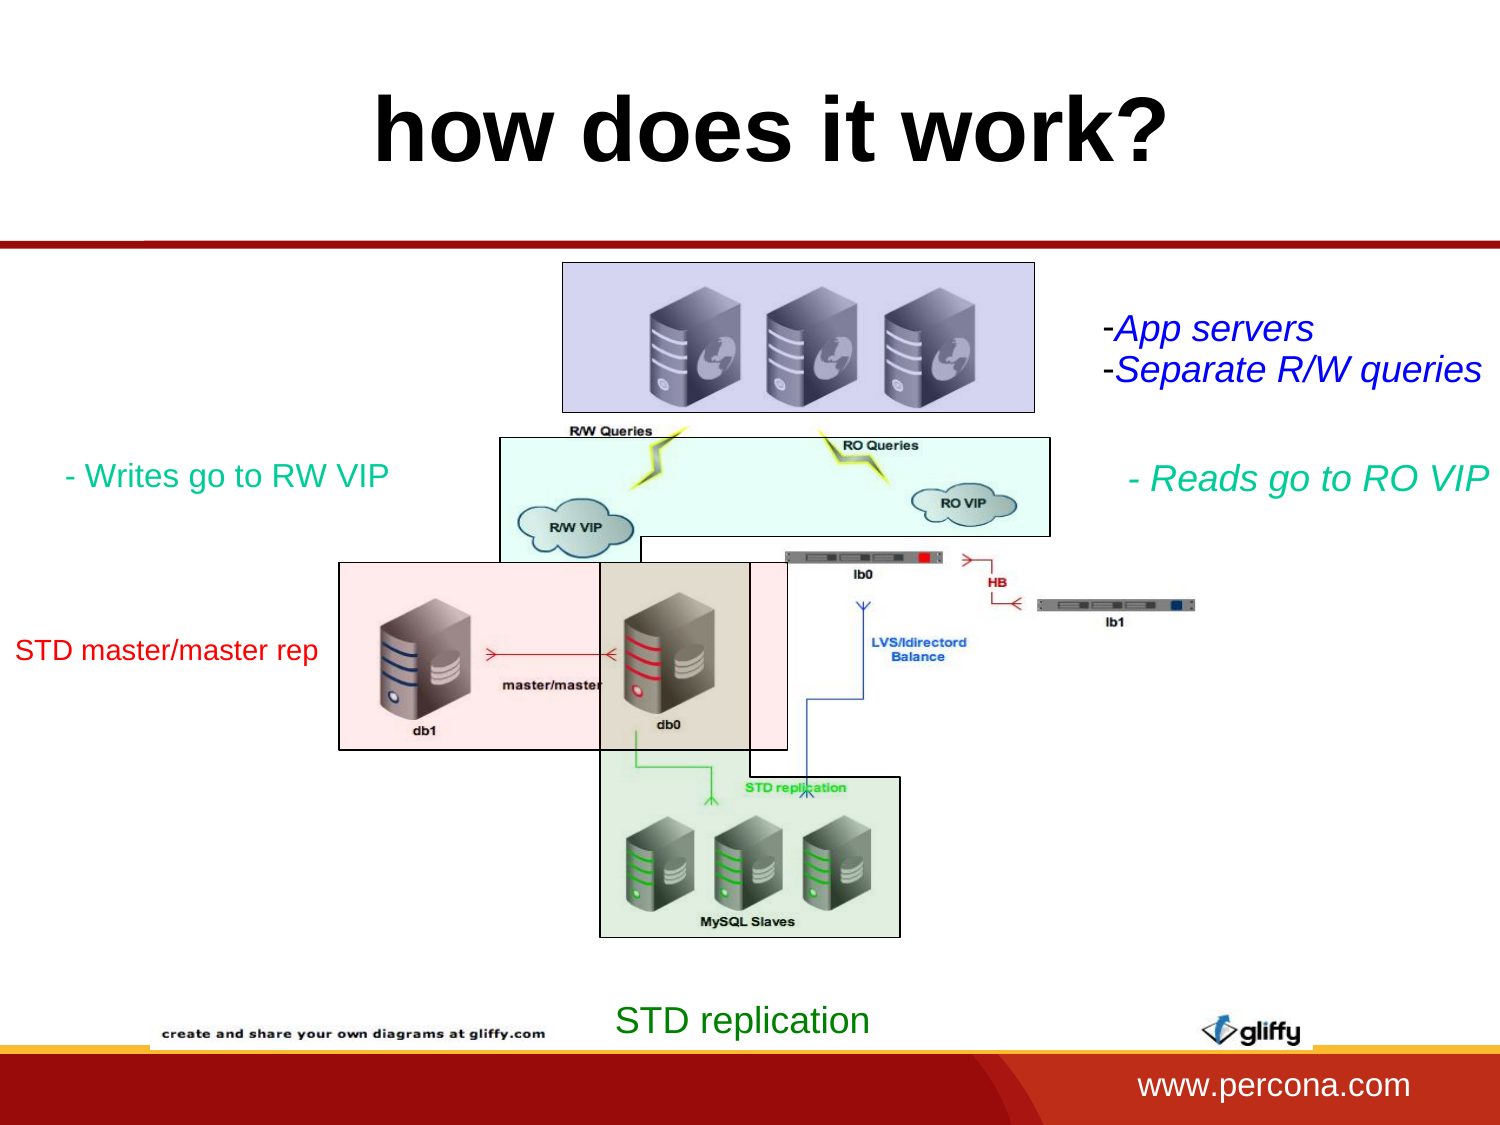

# how does it work?
App servers
Separate R/W queries
- Writes go to RW VIP
- Reads go to RO VIP
STD master/master rep
STD replication